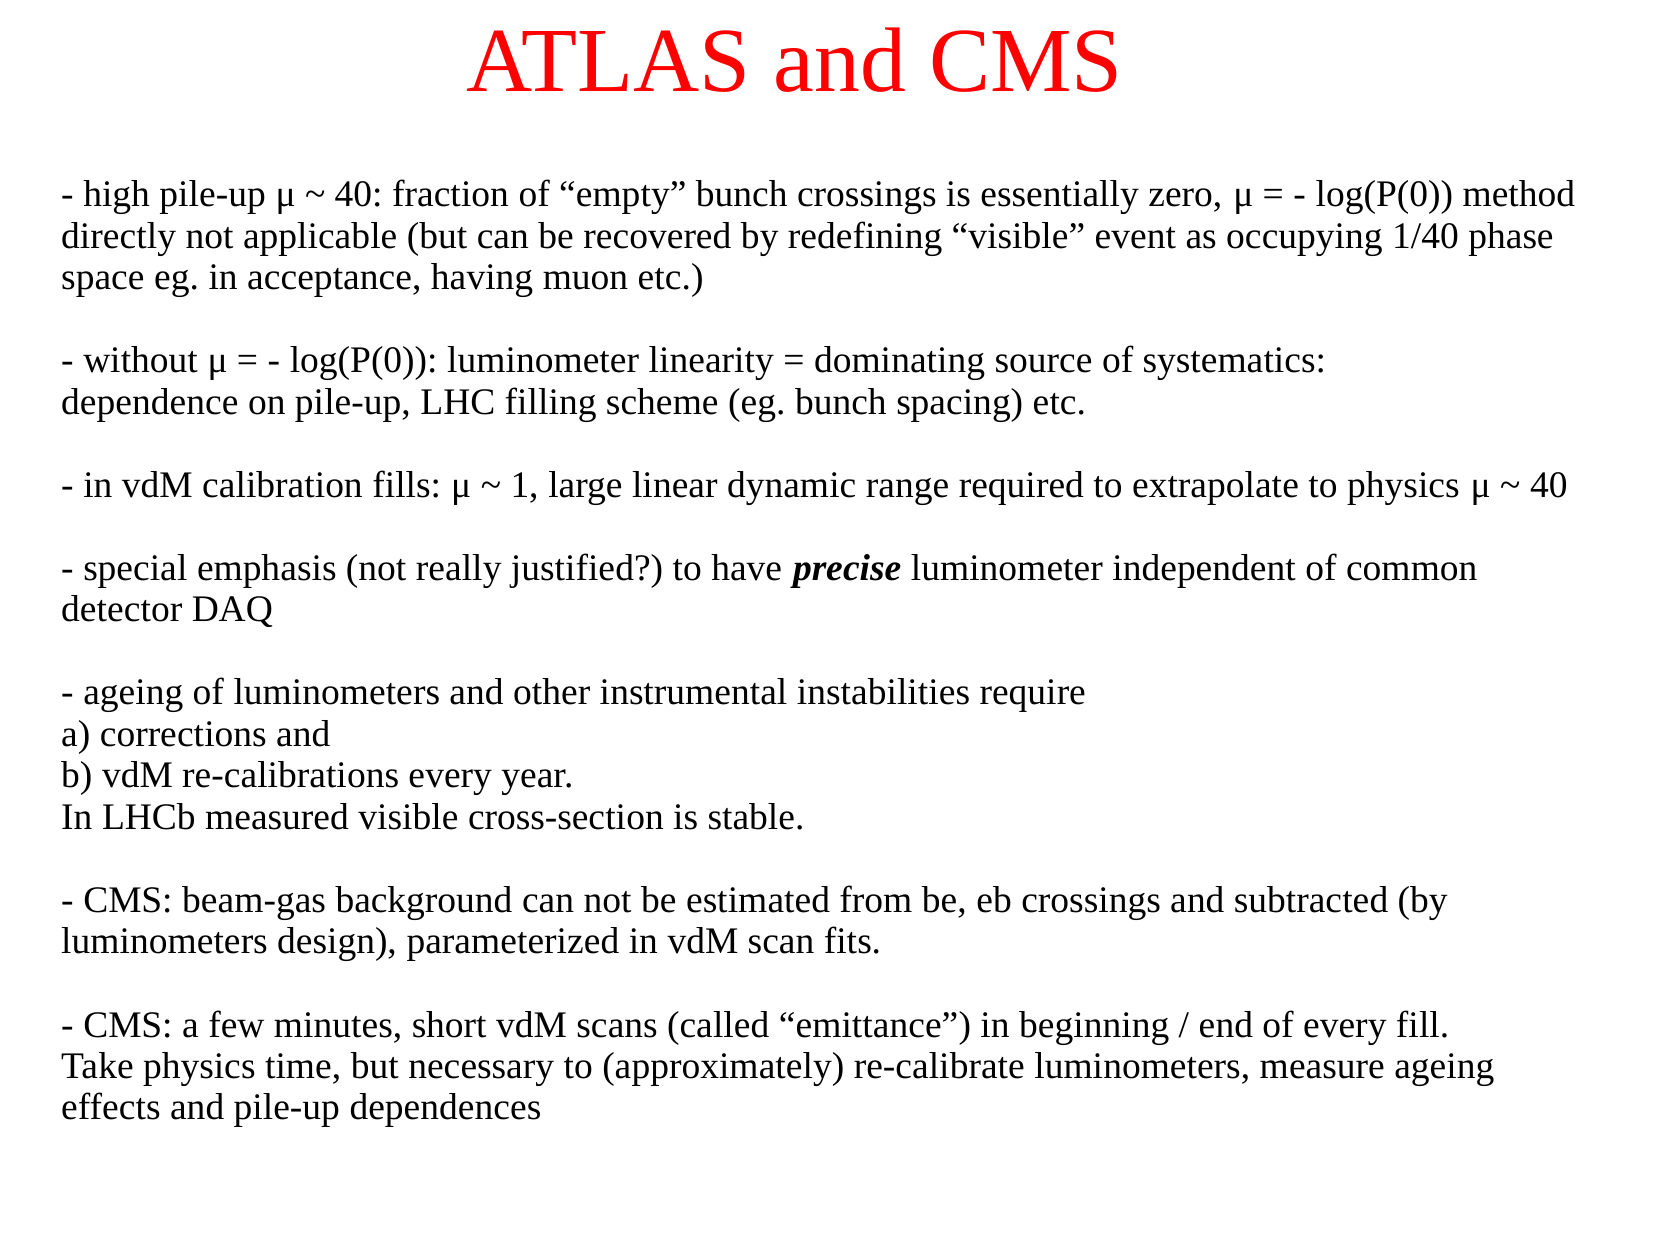

ATLAS and CMS
- high pile-up μ ~ 40: fraction of “empty” bunch crossings is essentially zero, μ = - log(P(0)) method directly not applicable (but can be recovered by redefining “visible” event as occupying 1/40 phase space eg. in acceptance, having muon etc.)
- without μ = - log(P(0)): luminometer linearity = dominating source of systematics:
dependence on pile-up, LHC filling scheme (eg. bunch spacing) etc.
- in vdM calibration fills: μ ~ 1, large linear dynamic range required to extrapolate to physics μ ~ 40
- special emphasis (not really justified?) to have precise luminometer independent of common detector DAQ
- ageing of luminometers and other instrumental instabilities require
a) corrections and
b) vdM re-calibrations every year.
In LHCb measured visible cross-section is stable.
- CMS: beam-gas background can not be estimated from be, eb crossings and subtracted (by luminometers design), parameterized in vdM scan fits.
- CMS: a few minutes, short vdM scans (called “emittance”) in beginning / end of every fill.
Take physics time, but necessary to (approximately) re-calibrate luminometers, measure ageing effects and pile-up dependences